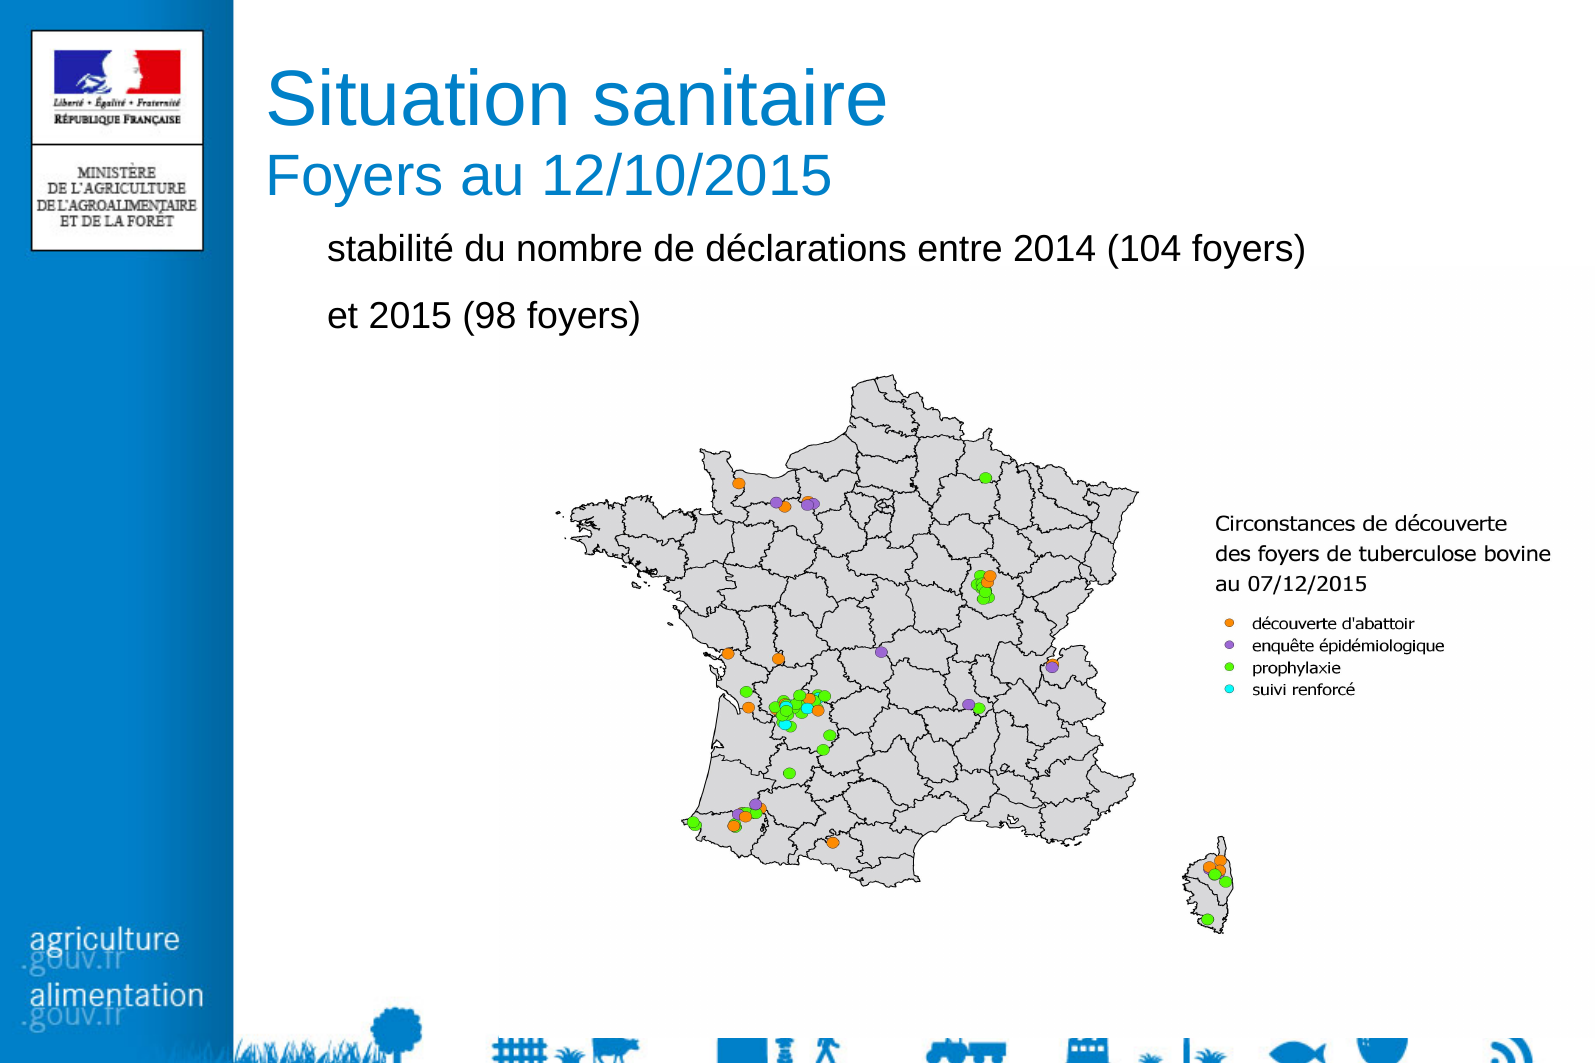

# Situation sanitaire Foyers au 12/10/2015
stabilité du nombre de déclarations entre 2014 (104 foyers)
et 2015 (98 foyers)